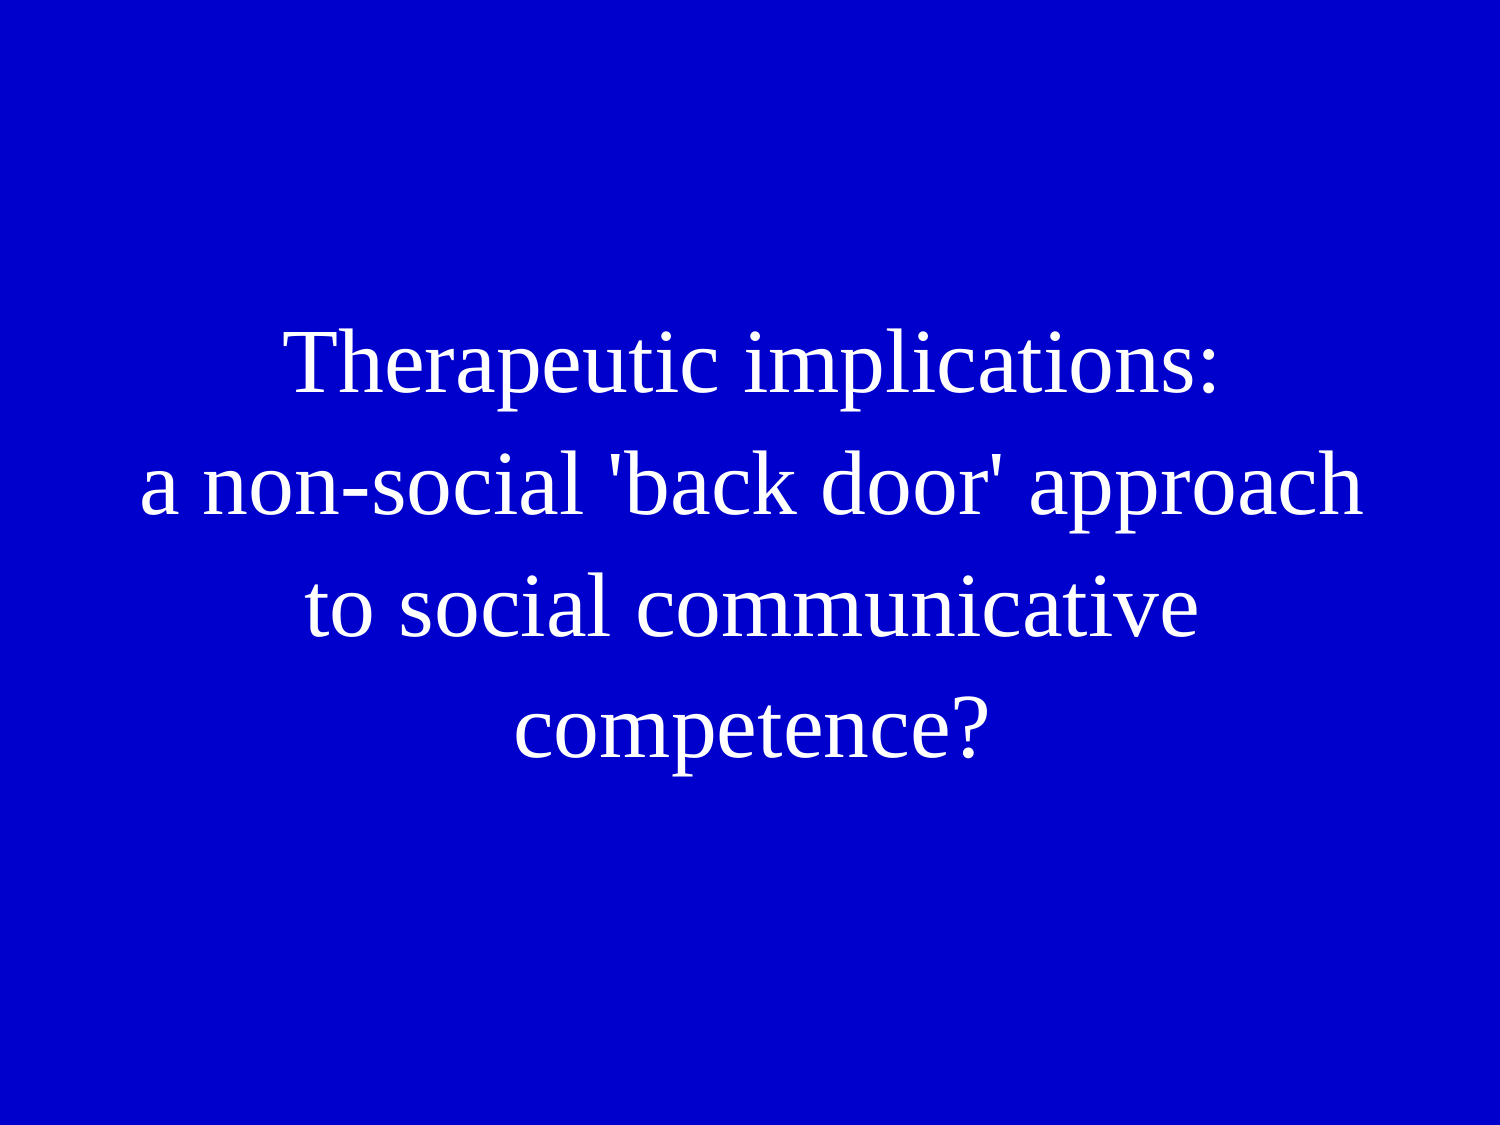

# Therapeutic implications: a non-social 'back door' approach to social communicative competence?